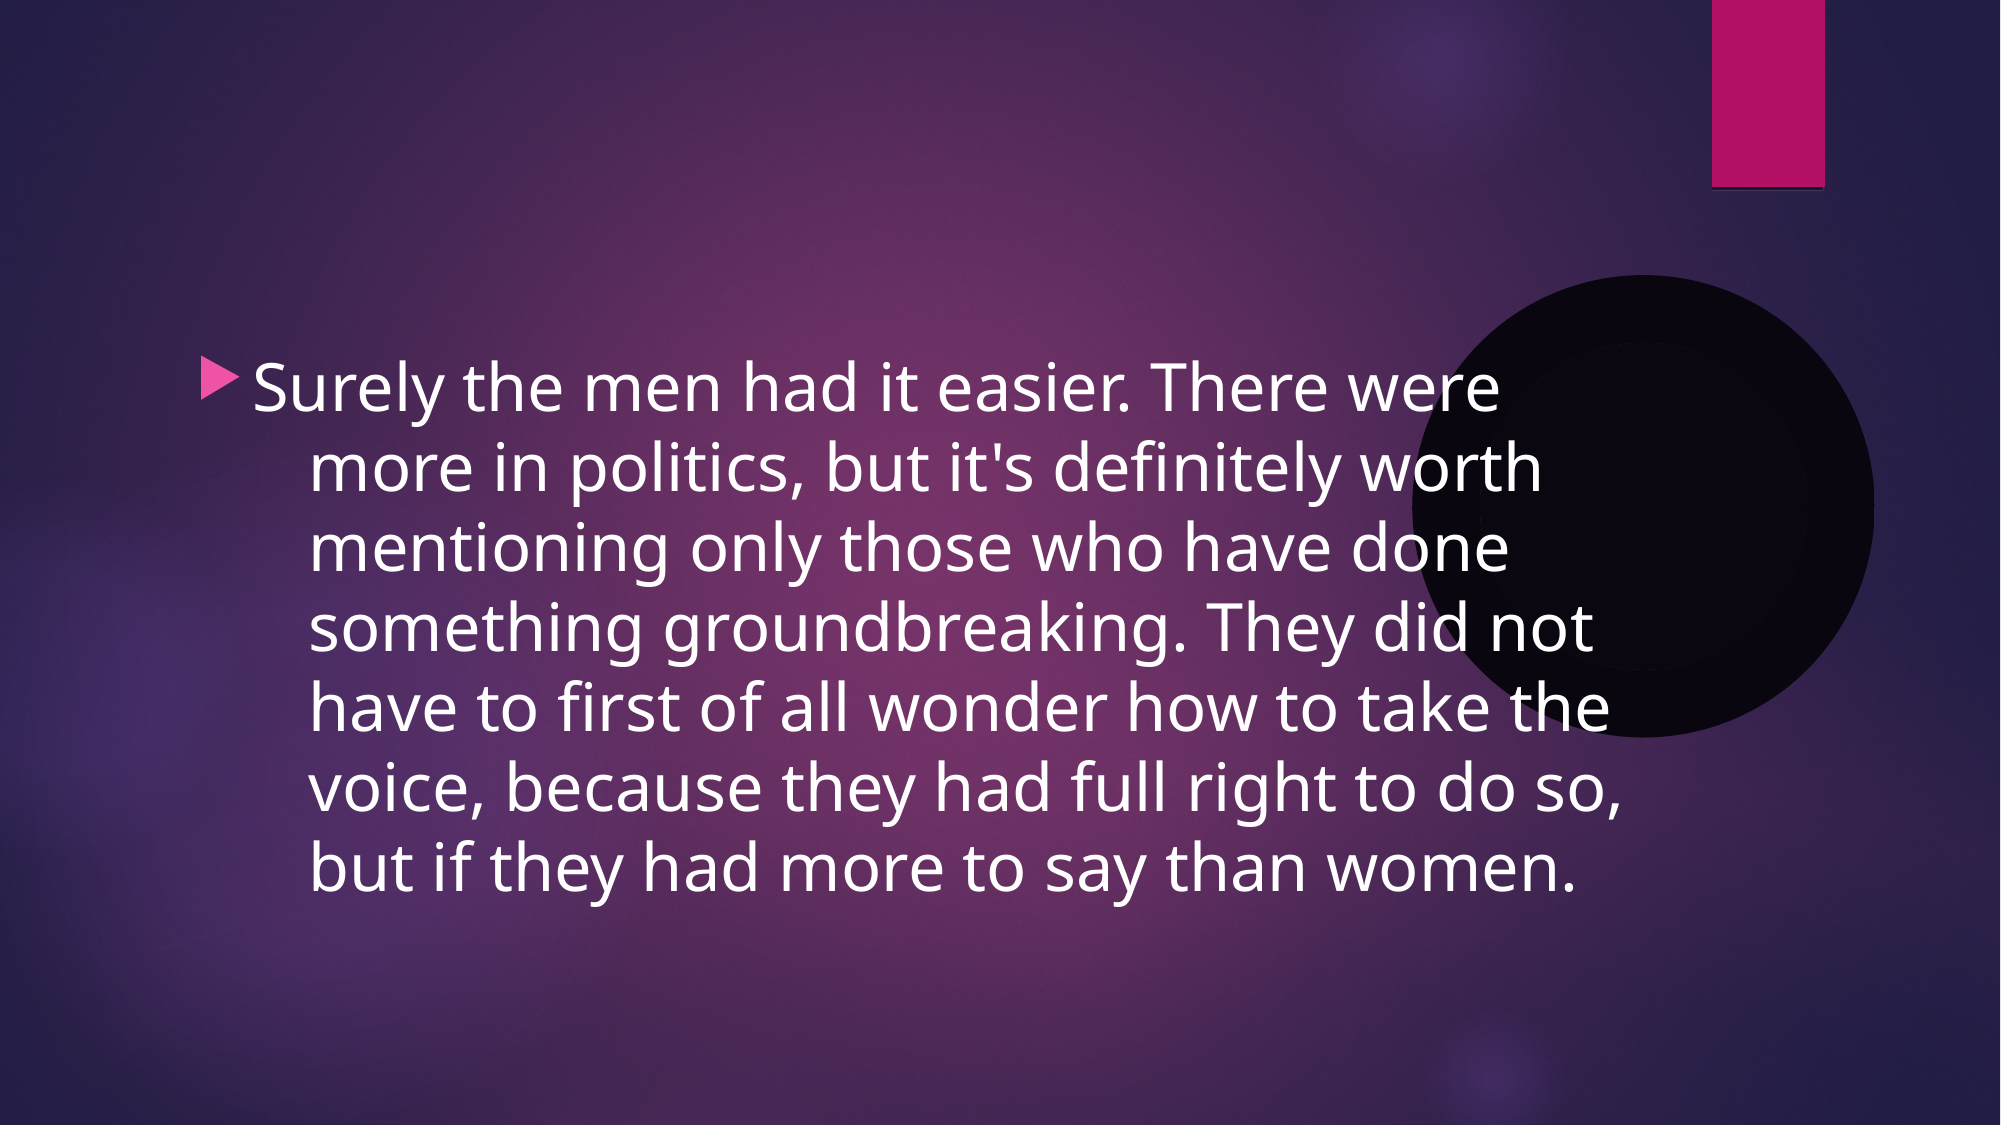

#
Surely the men had it easier. There were more in politics, but it's definitely worth mentioning only those who have done something groundbreaking. They did not have to first of all wonder how to take the voice, because they had full right to do so, but if they had more to say than women.